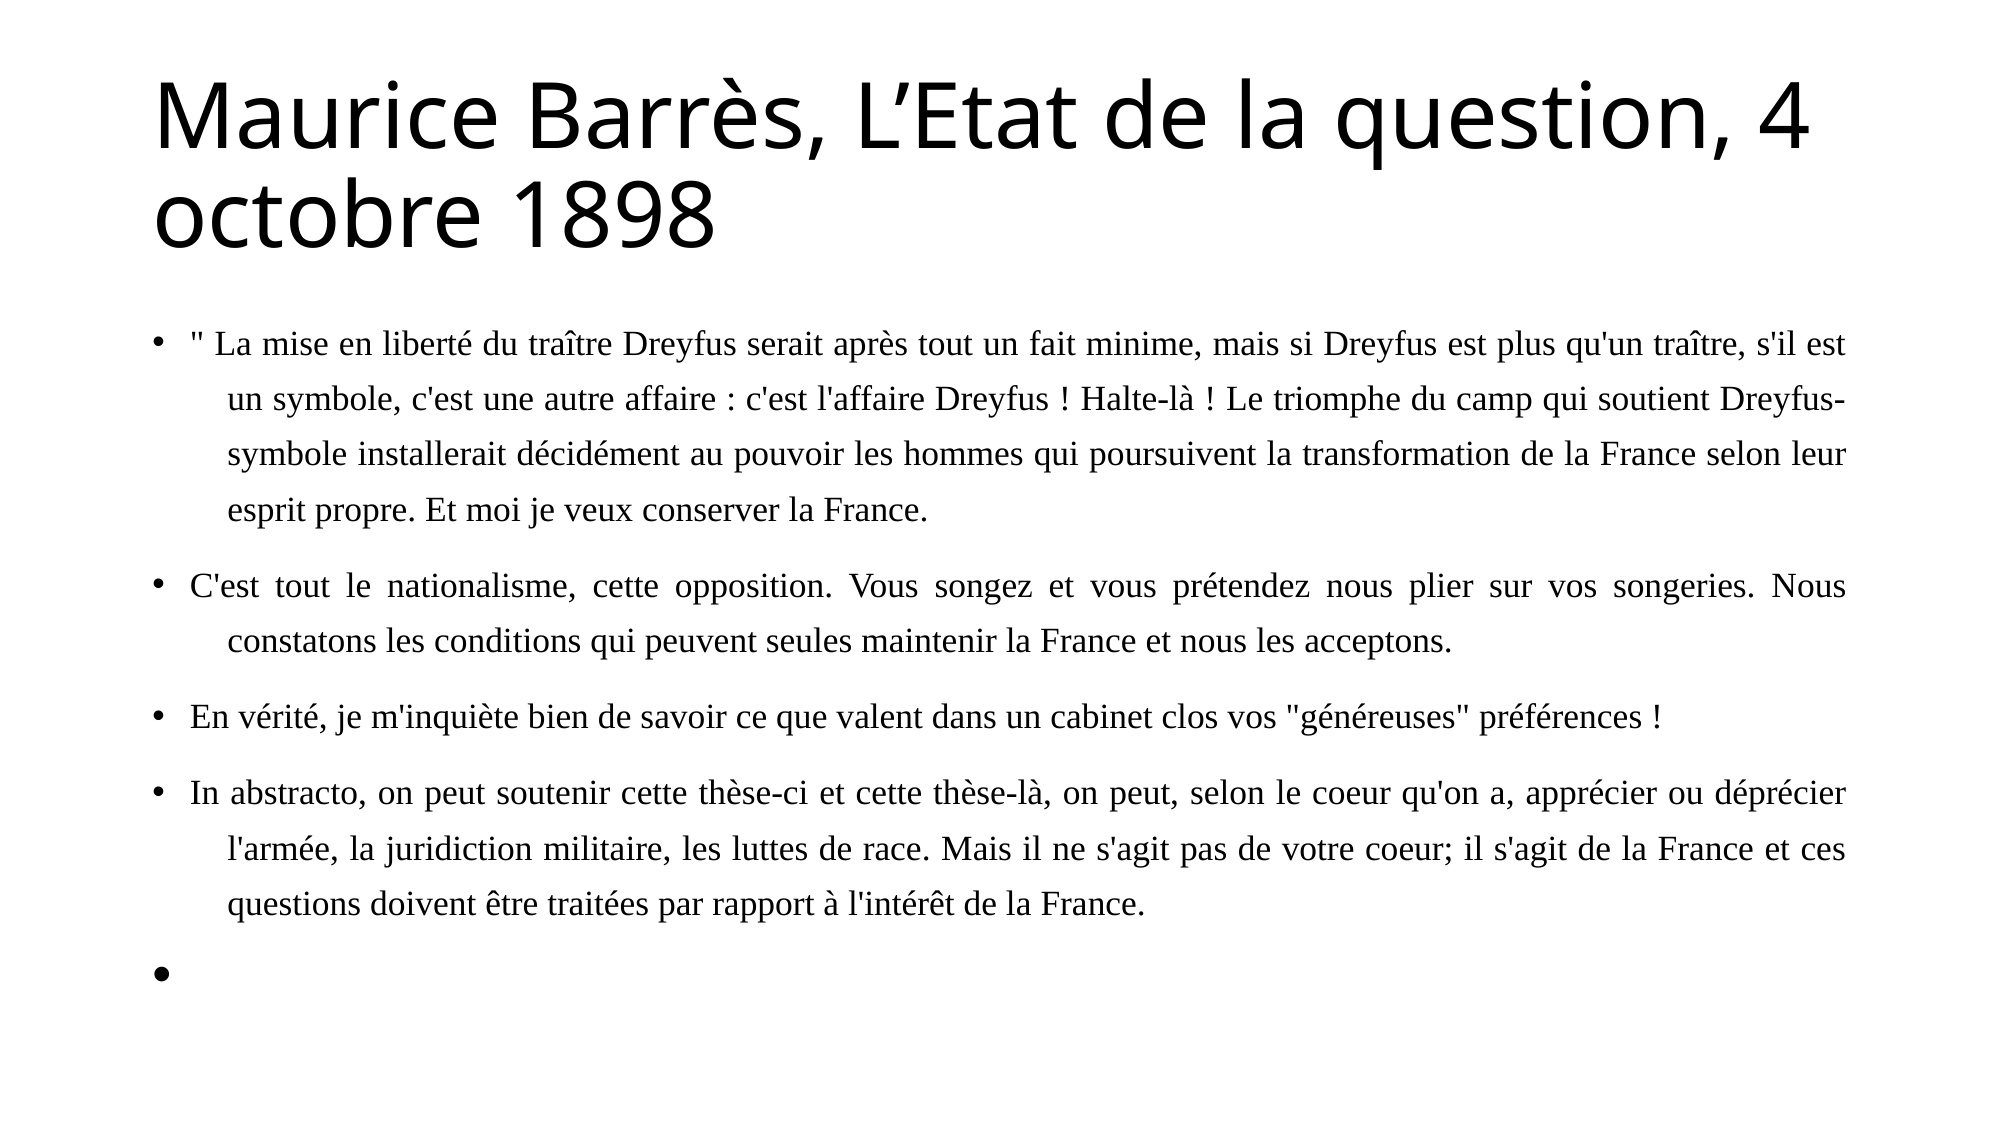

# Maurice Barrès, L’Etat de la question, 4 octobre 1898
" La mise en liberté du traître Dreyfus serait après tout un fait minime, mais si Dreyfus est plus qu'un traître, s'il est un symbole, c'est une autre affaire : c'est l'affaire Dreyfus ! Halte-là ! Le triomphe du camp qui soutient Dreyfus-symbole installerait décidément au pouvoir les hommes qui poursuivent la transformation de la France selon leur esprit propre. Et moi je veux conserver la France.
C'est tout le nationalisme, cette opposition. Vous songez et vous prétendez nous plier sur vos songeries. Nous constatons les conditions qui peuvent seules maintenir la France et nous les acceptons.
En vérité, je m'inquiète bien de savoir ce que valent dans un cabinet clos vos "généreuses" préférences !
In abstracto, on peut soutenir cette thèse-ci et cette thèse-là, on peut, selon le coeur qu'on a, apprécier ou déprécier l'armée, la juridiction militaire, les luttes de race. Mais il ne s'agit pas de votre coeur; il s'agit de la France et ces questions doivent être traitées par rapport à l'intérêt de la France.